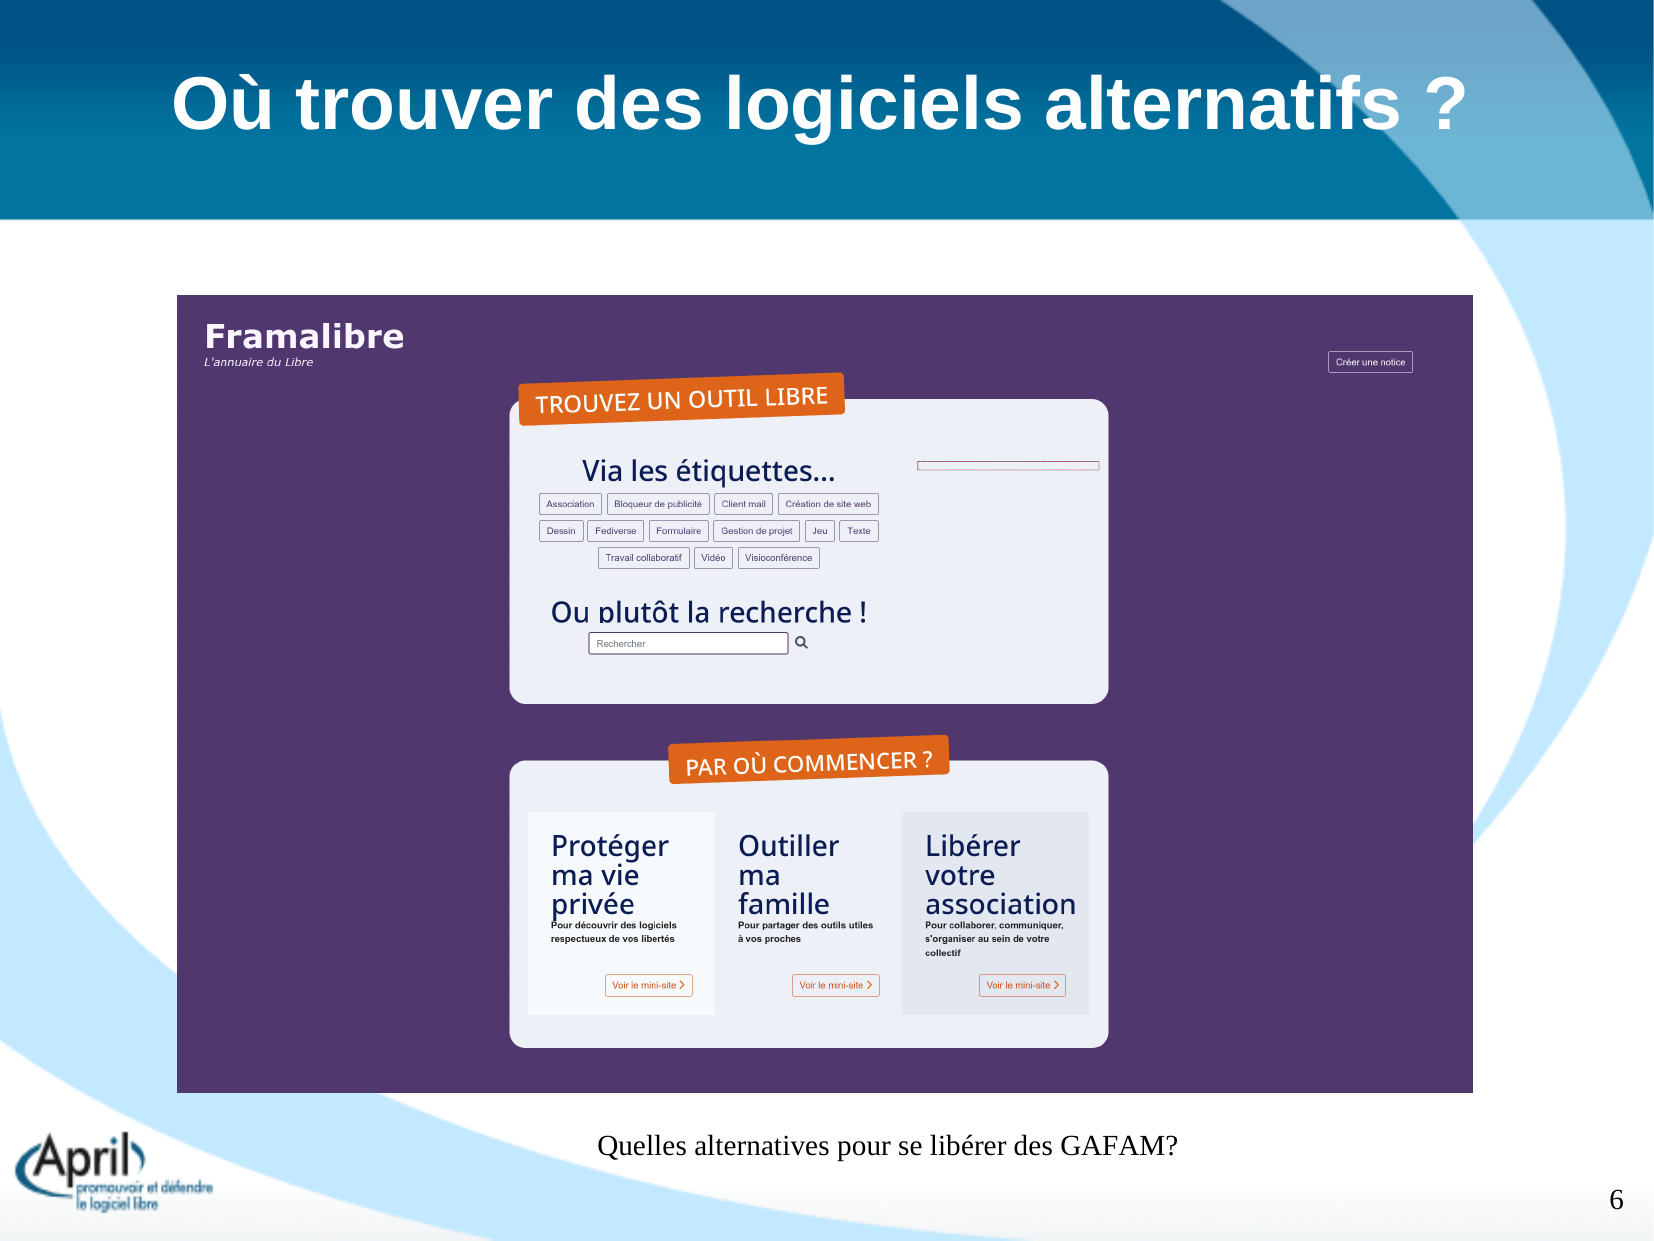

# Où trouver des logiciels alternatifs ?
Quelles alternatives pour se libérer des GAFAM?
6